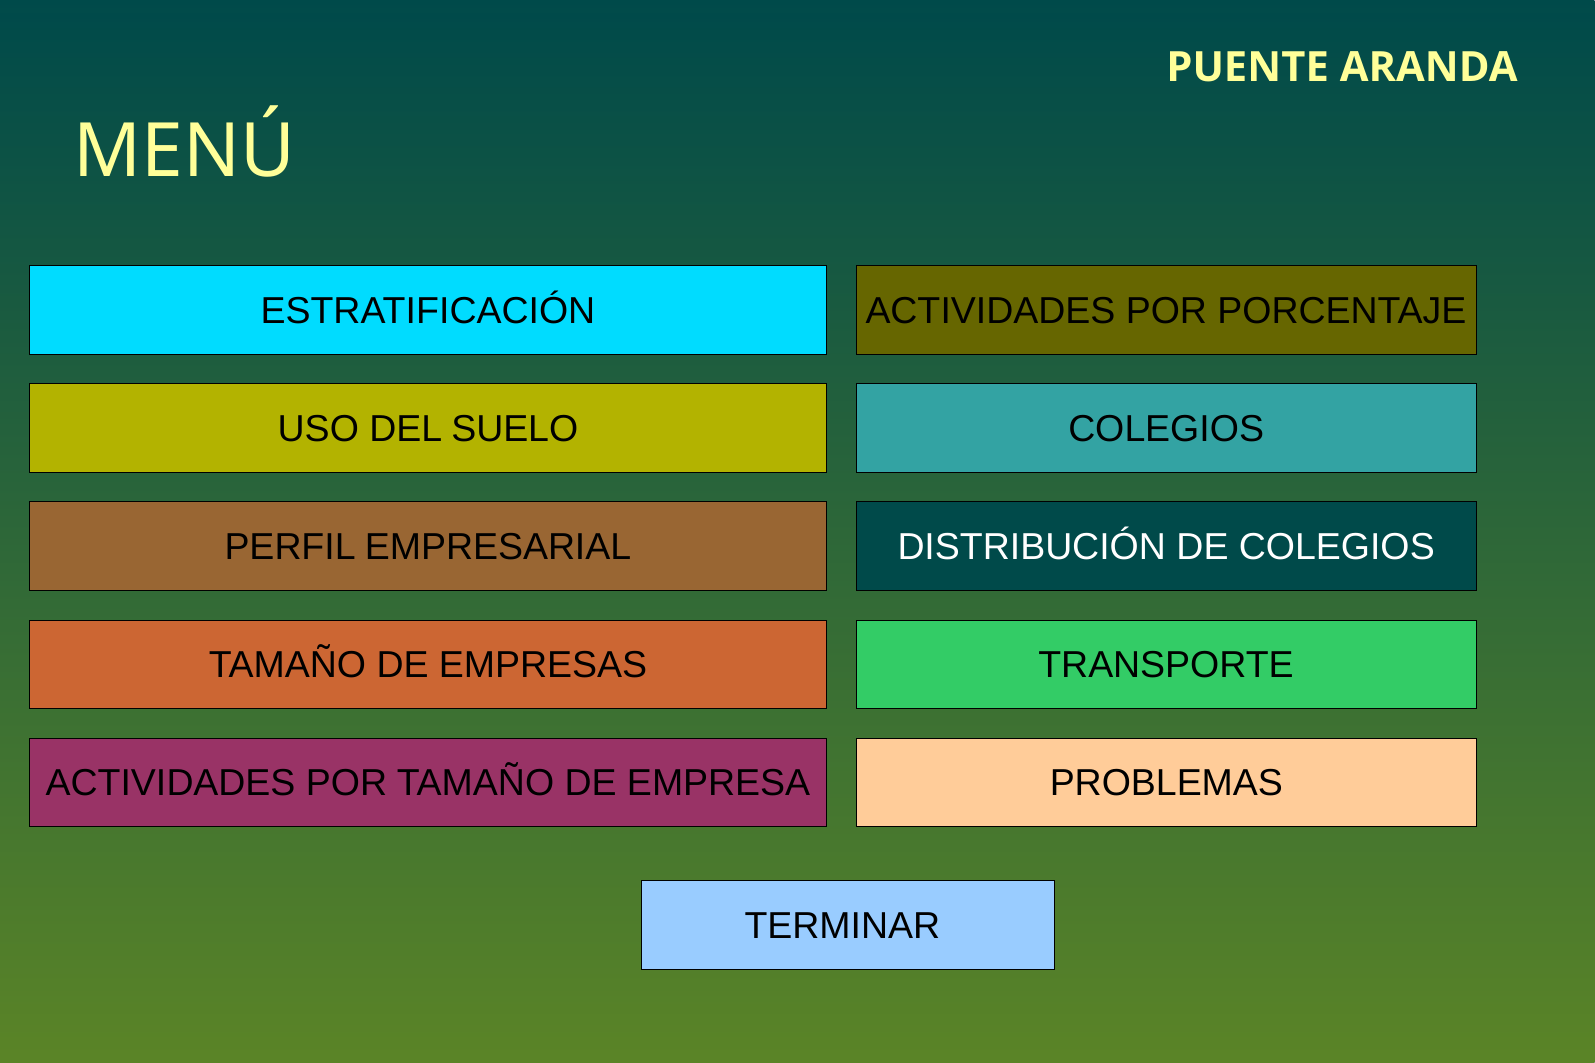

#
PUENTE ARANDA
MENÚ
ESTRATIFICACIÓN
ACTIVIDADES POR PORCENTAJE
USO DEL SUELO
COLEGIOS
PERFIL EMPRESARIAL
DISTRIBUCIÓN DE COLEGIOS
TAMAÑO DE EMPRESAS
TRANSPORTE
ACTIVIDADES POR TAMAÑO DE EMPRESA
PROBLEMAS
TERMINAR